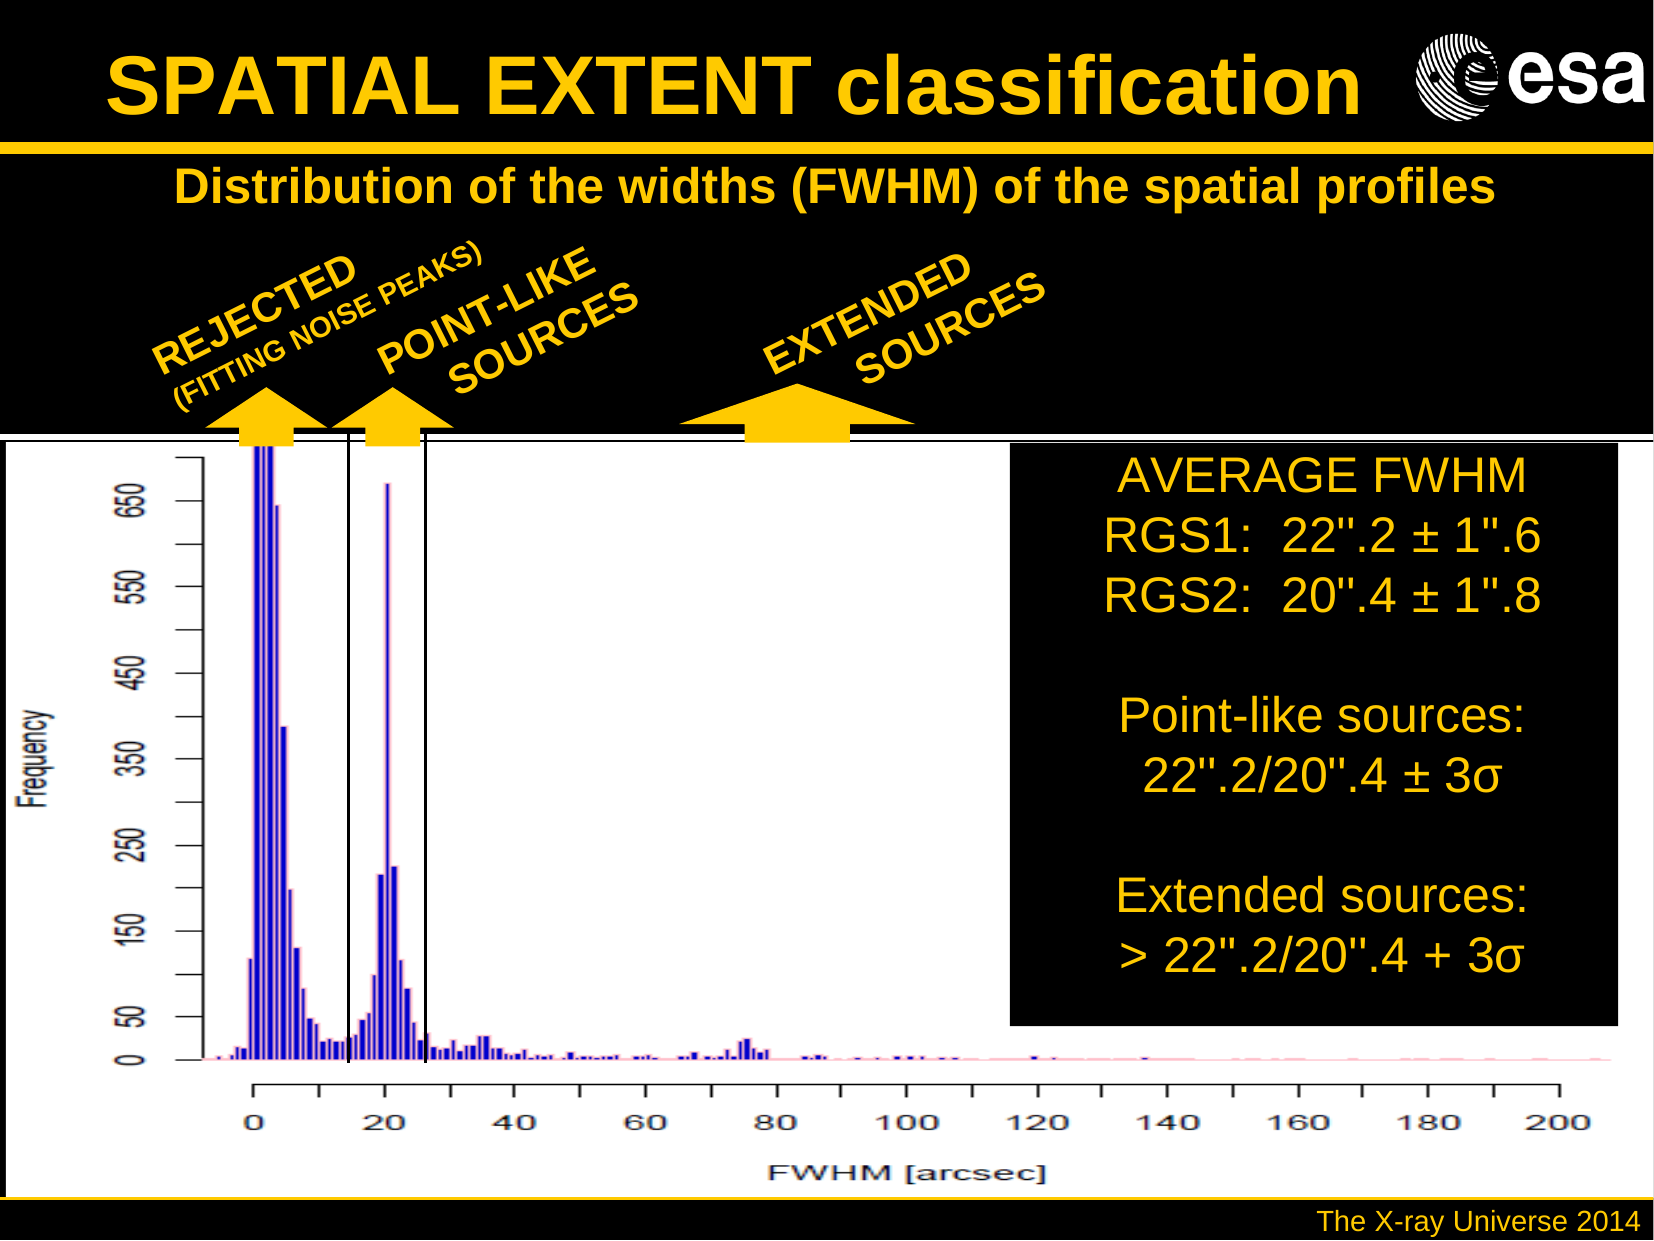

# SPATIAL EXTENT classification
Distribution of the widths (FWHM) of the spatial profiles
REJECTED
(FITTING NOISE PEAKS)
POINT-LIKE SOURCES
EXTENDED SOURCES
AVERAGE FWHM
RGS1: 22''.2 ± 1''.6
RGS2: 20''.4 ± 1''.8
Point-like sources:
22''.2/20''.4 ± 3σ
Extended sources:
> 22''.2/20''.4 + 3σ
The X-ray Universe 2014